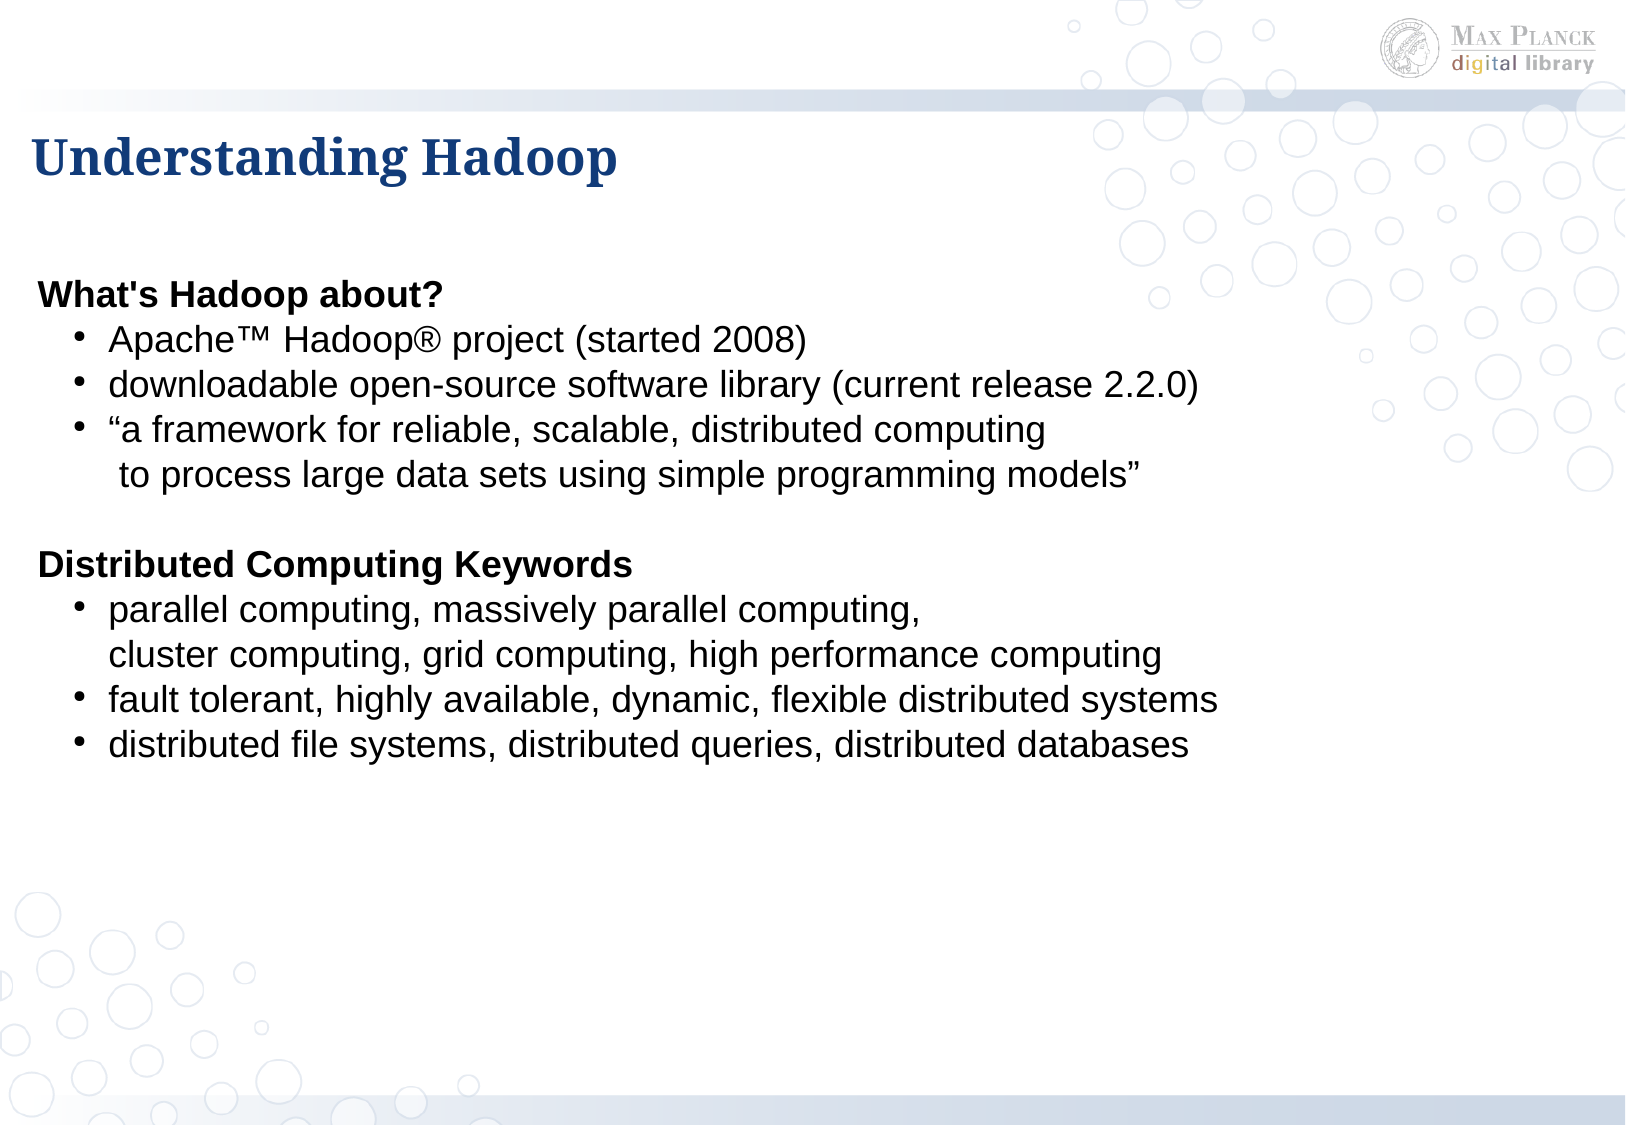

# Understanding Hadoop
What's Hadoop about?
Apache™ Hadoop® project (started 2008)
downloadable open-source software library (current release 2.2.0)
“a framework for reliable, scalable, distributed computing
 to process large data sets using simple programming models”
Distributed Computing Keywords
parallel computing, massively parallel computing,
cluster computing, grid computing, high performance computing
fault tolerant, highly available, dynamic, flexible distributed systems
distributed file systems, distributed queries, distributed databases